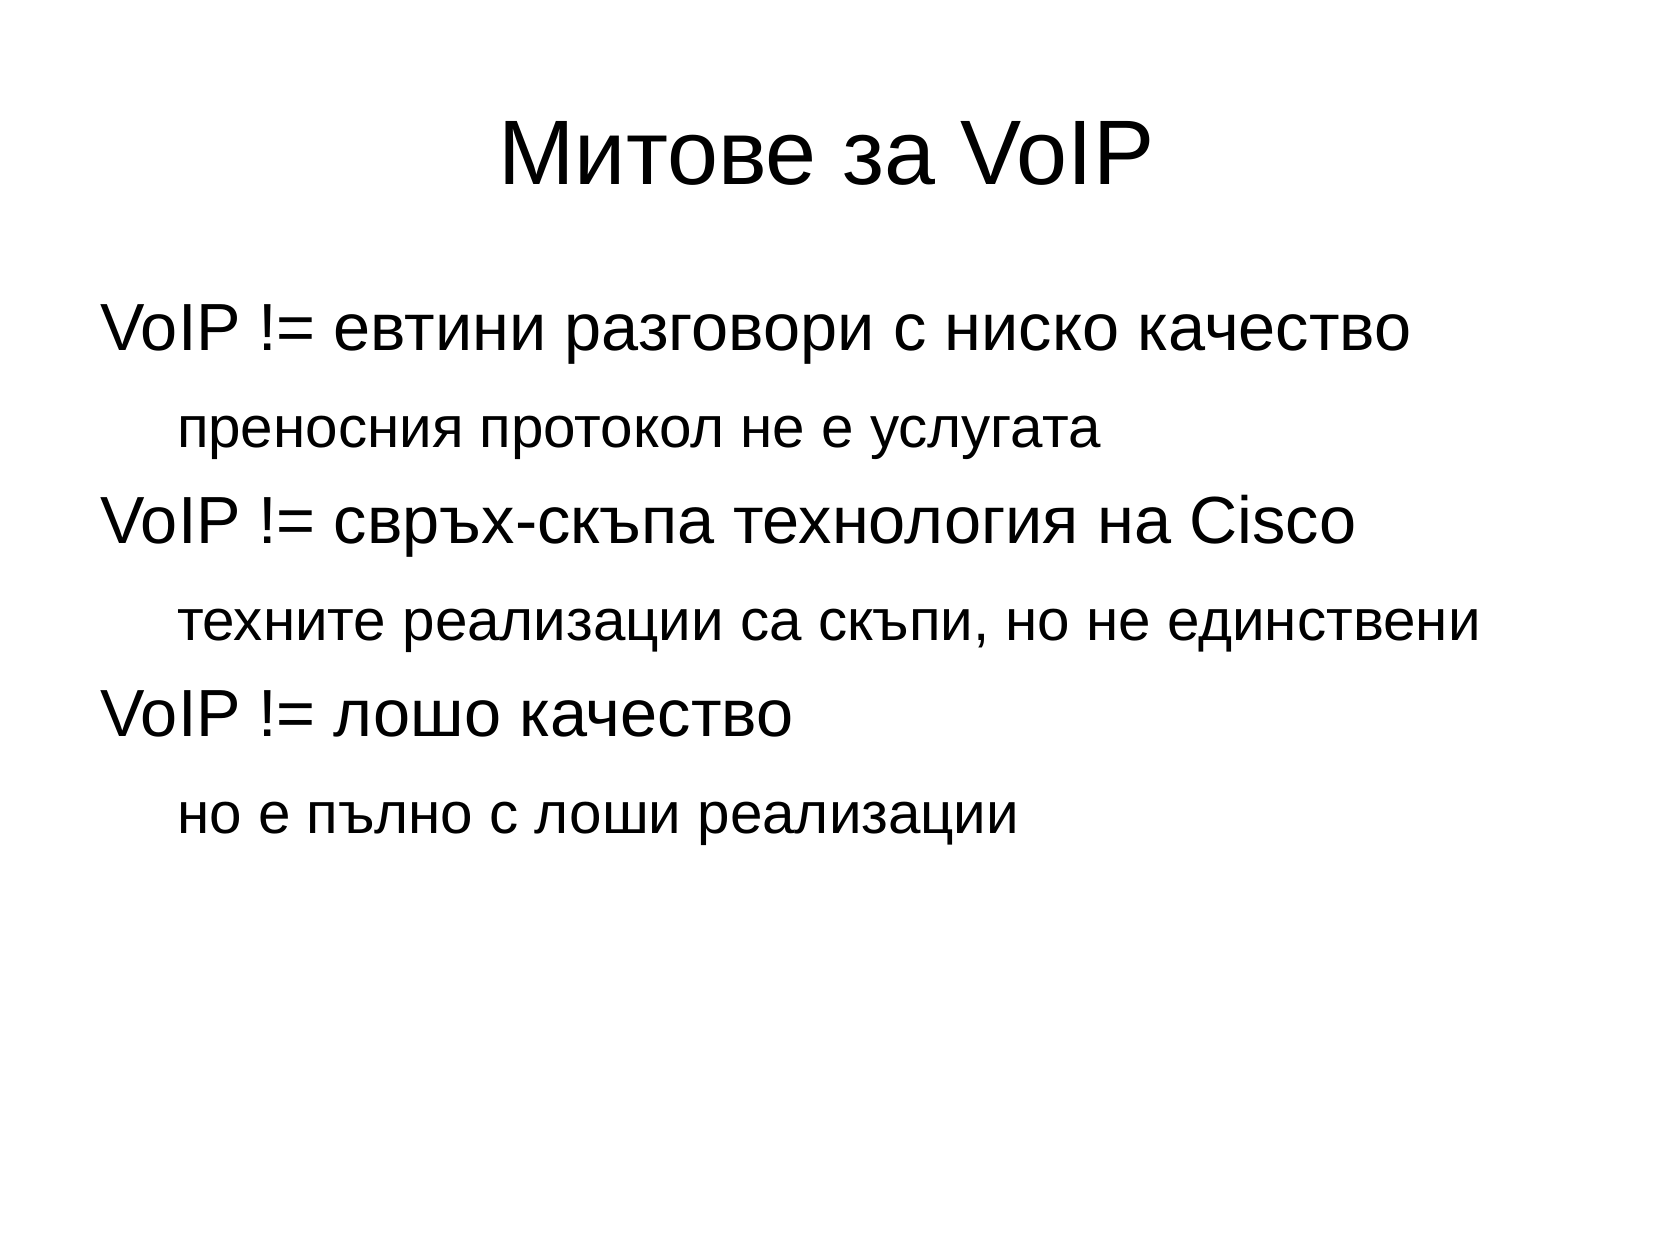

# Митове за VoIP
VoIP != евтини разговори с ниско качество
преносния протокол не е услугата
VoIP != свръх-скъпа технология на Cisco
техните реализации са скъпи, но не единствени
VoIP != лошо качество
но е пълно с лоши реализации